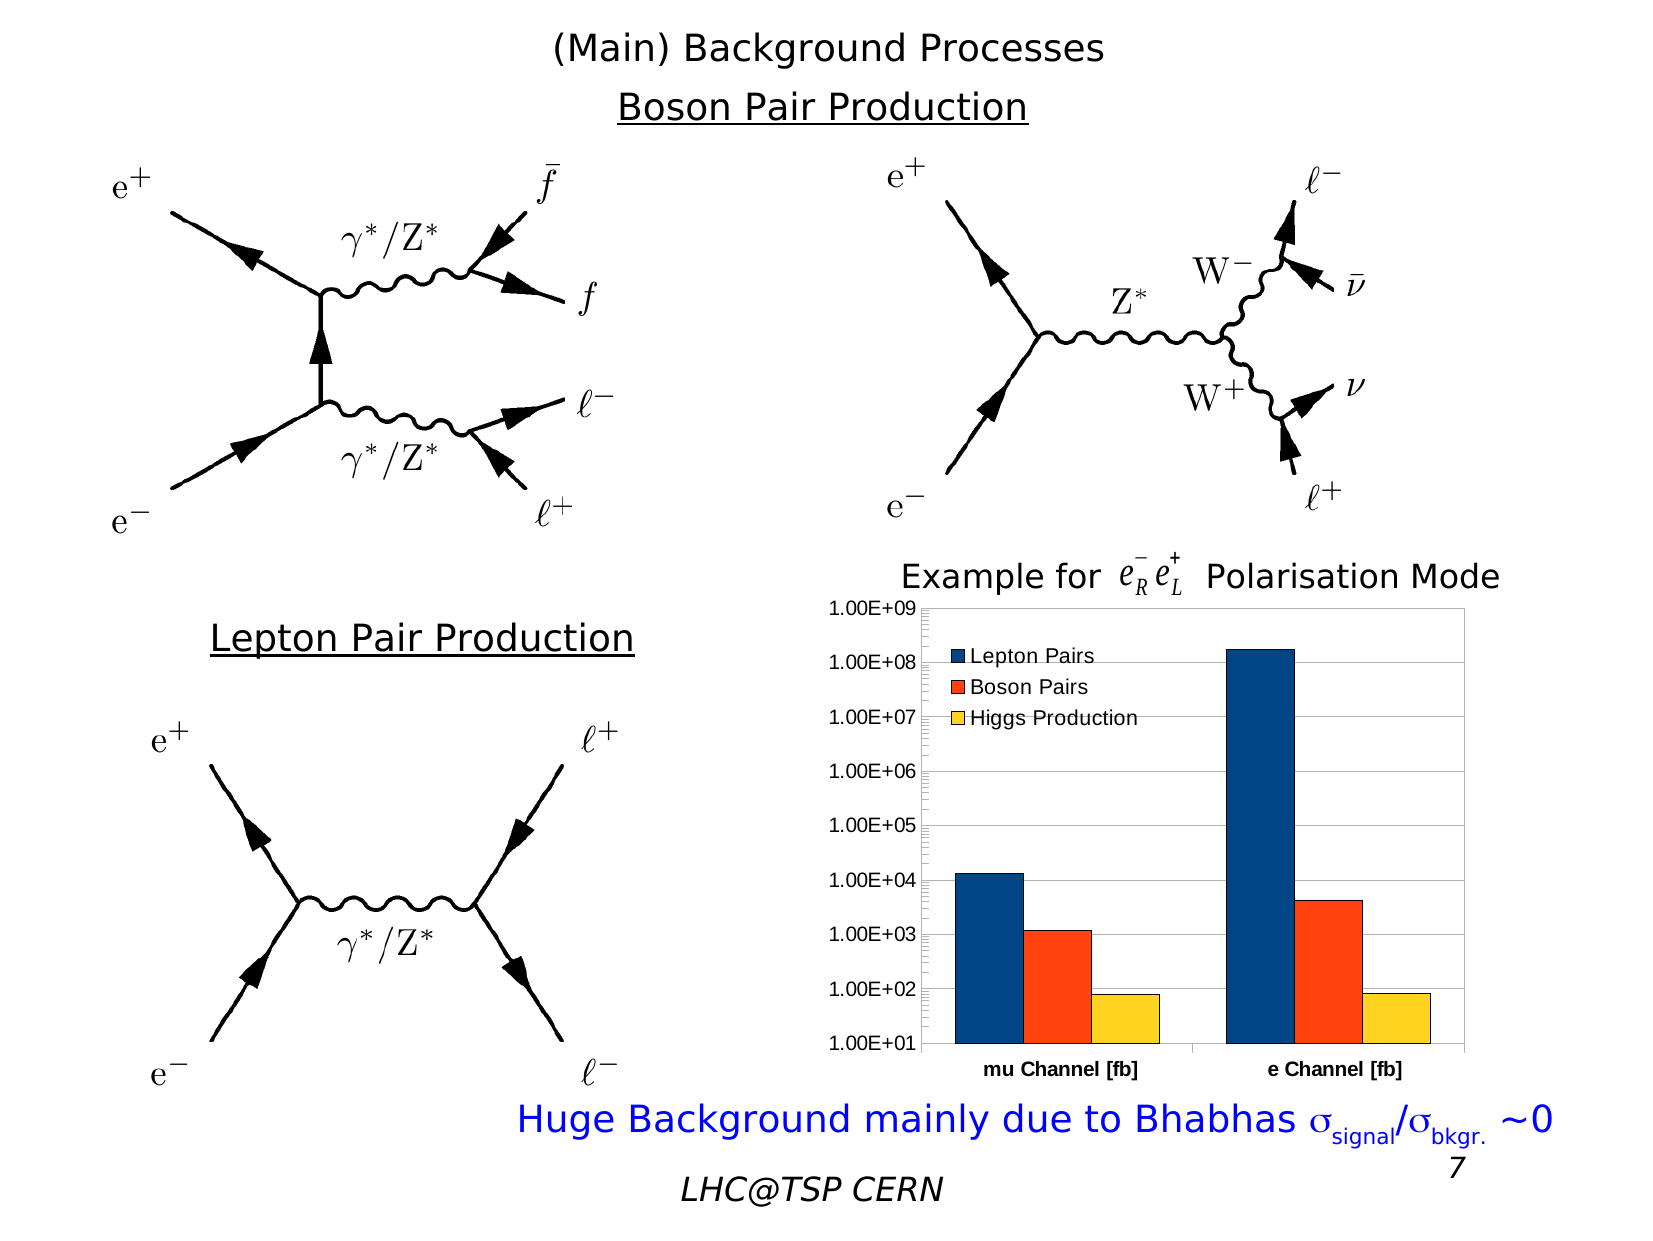

(Main) Background Processes
Boson Pair Production
Example for Polarisation Mode
### Chart
| Category | Lepton Pairs | Boson Pairs | Higgs Production |
|---|---|---|---|
| mu Channel [fb] | 13000.0 | 1200.0 | 79.0 |
| e Channel [fb] | 173006000.0 | 4200.0 | 84.0 |Lepton Pair Production
Huge Background mainly due to Bhabhas σsignal/σbkgr. ~0
LHC@TSP CERN